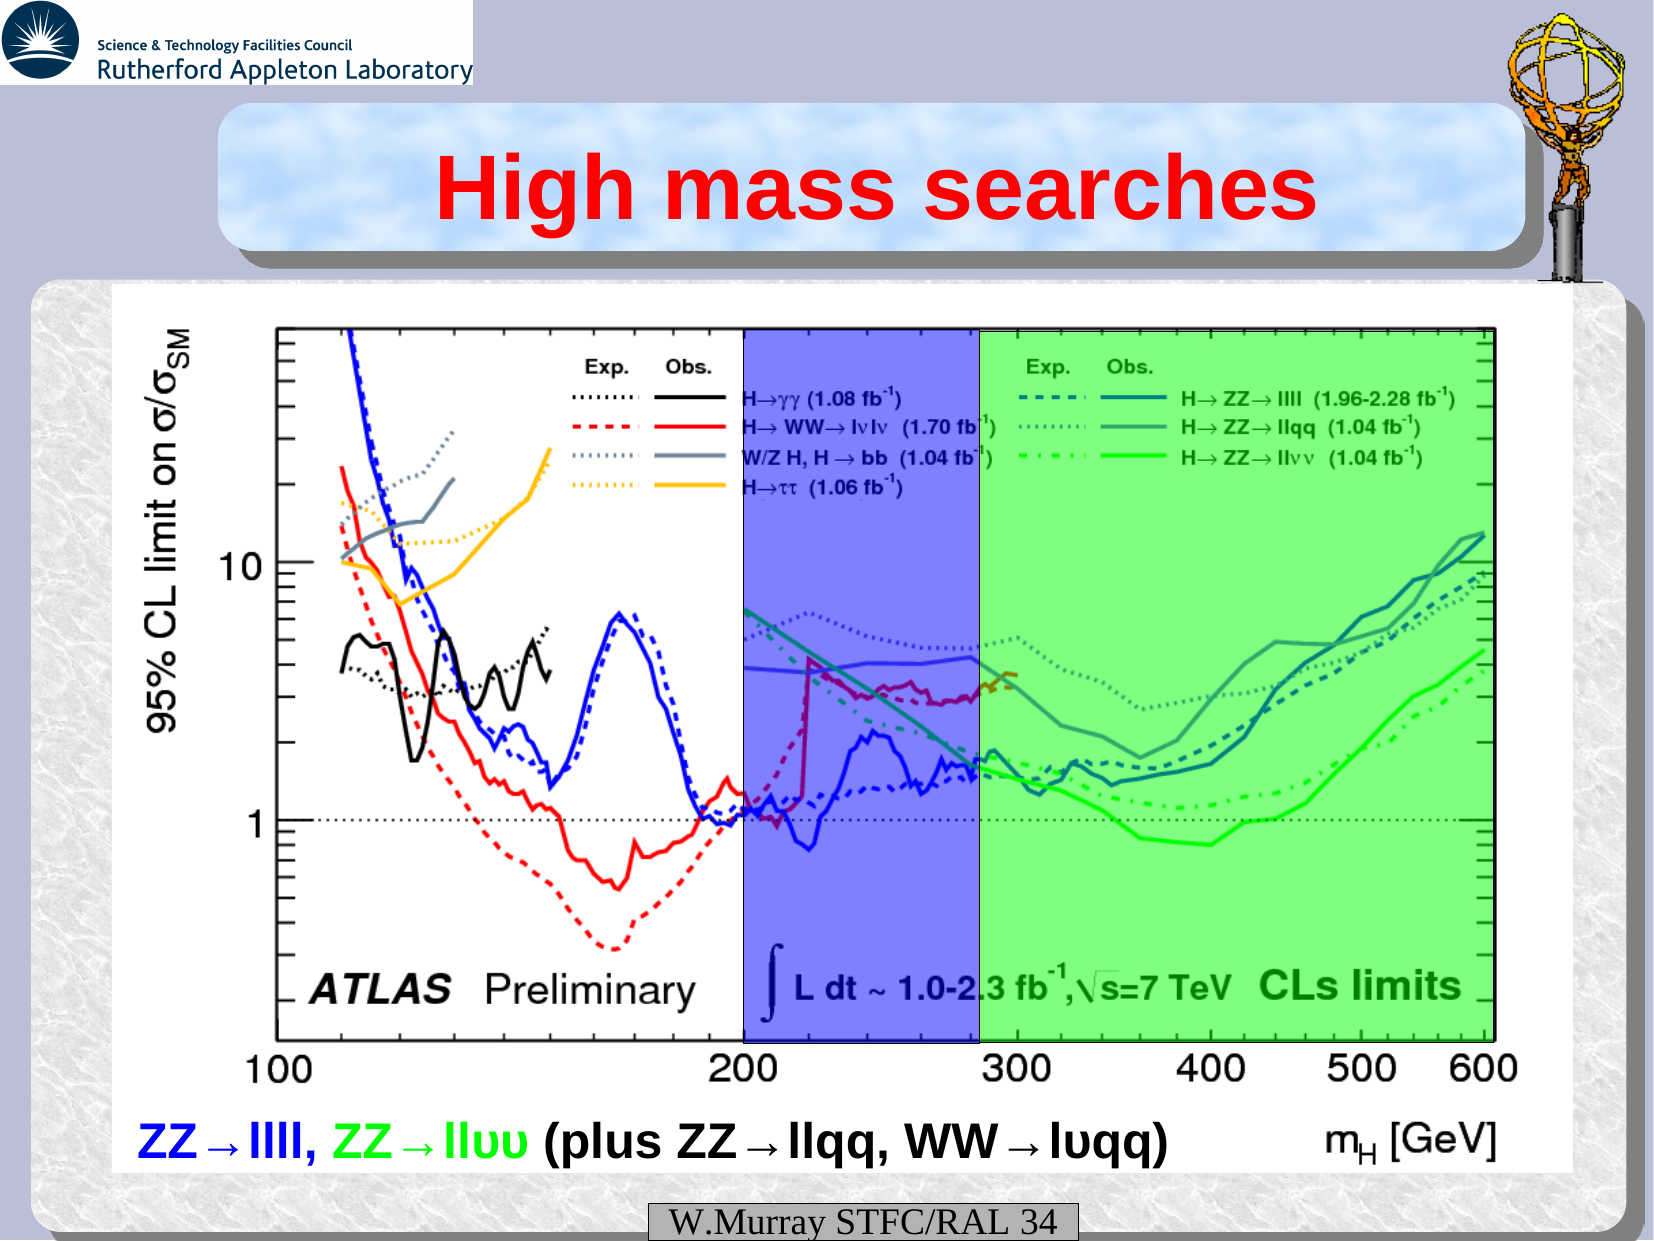

# High mass searches
ZZ→llll, ZZ→llυυ (plus ZZ→llqq, WW→lυqq)